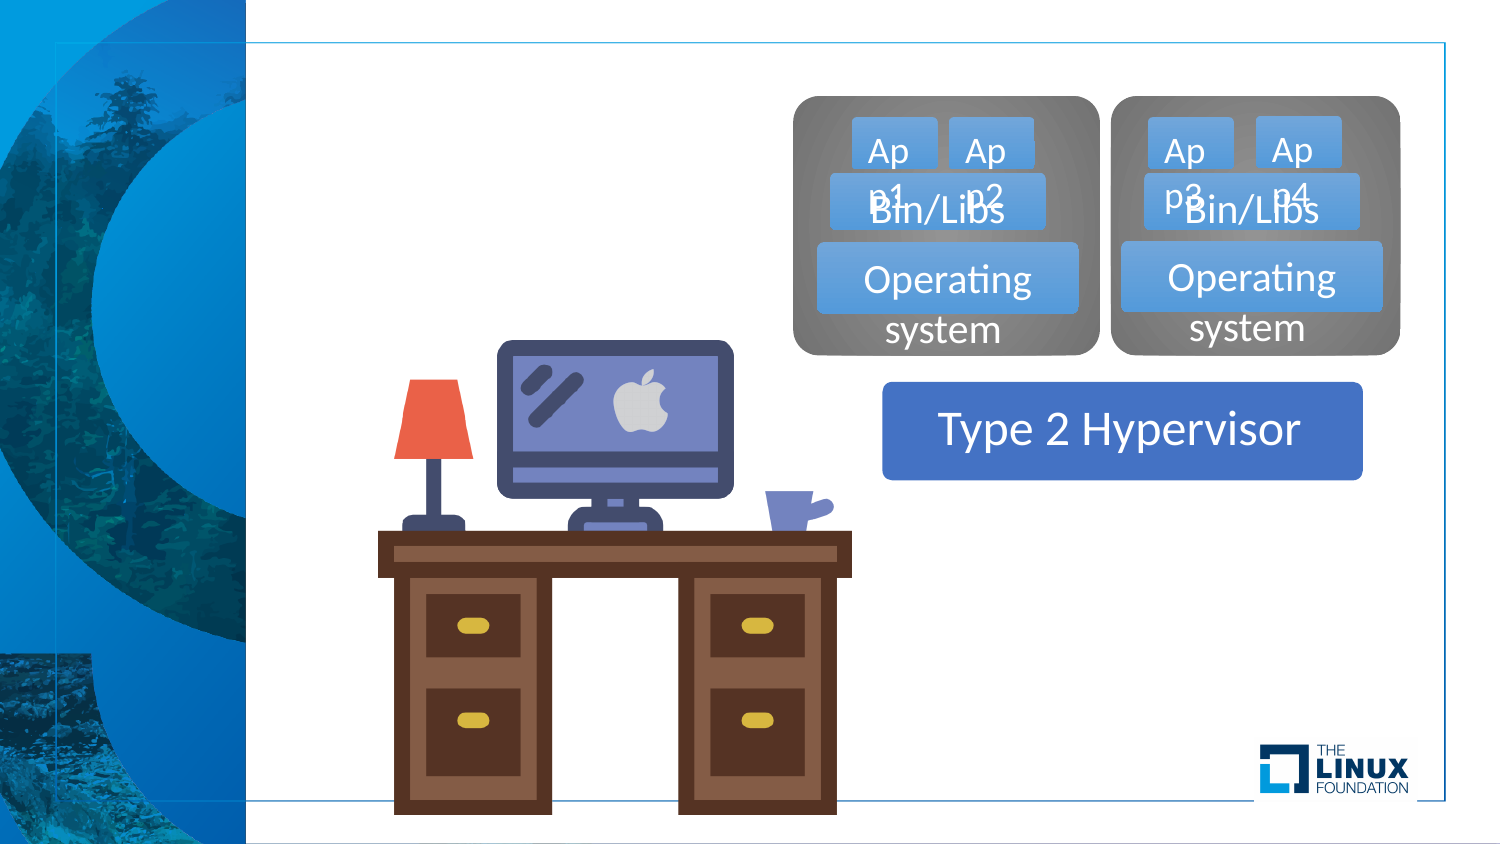

Virtual Machine
Virtual Machine
App4
App1
App2
App3
Bin/Libs
Bin/Libs
Operating system
Operating system
Type 2 Hypervisor